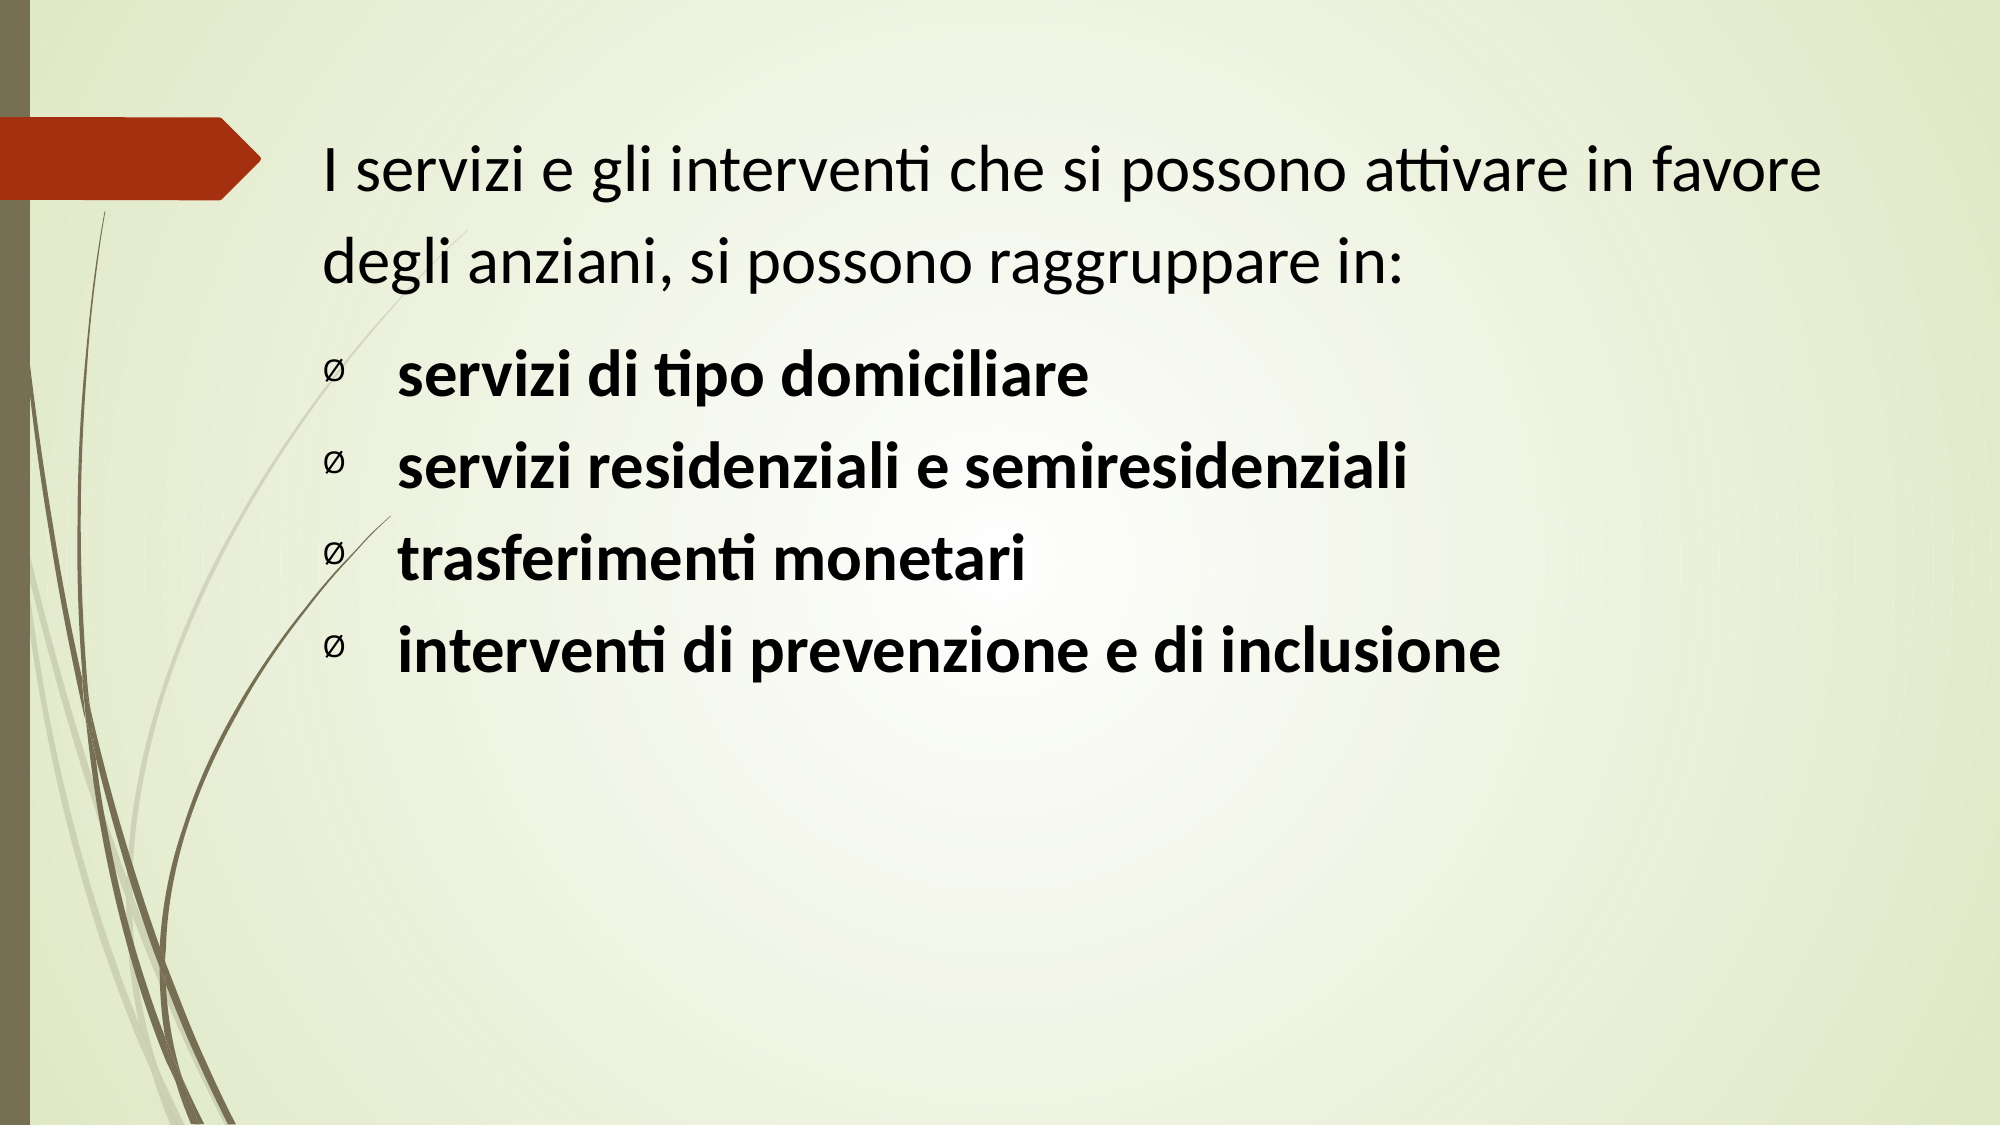

I servizi e gli interventi che si possono attivare in favore degli anziani, si possono raggruppare in:
servizi di tipo domiciliare
servizi residenziali e semiresidenziali
trasferimenti monetari
interventi di prevenzione e di inclusione